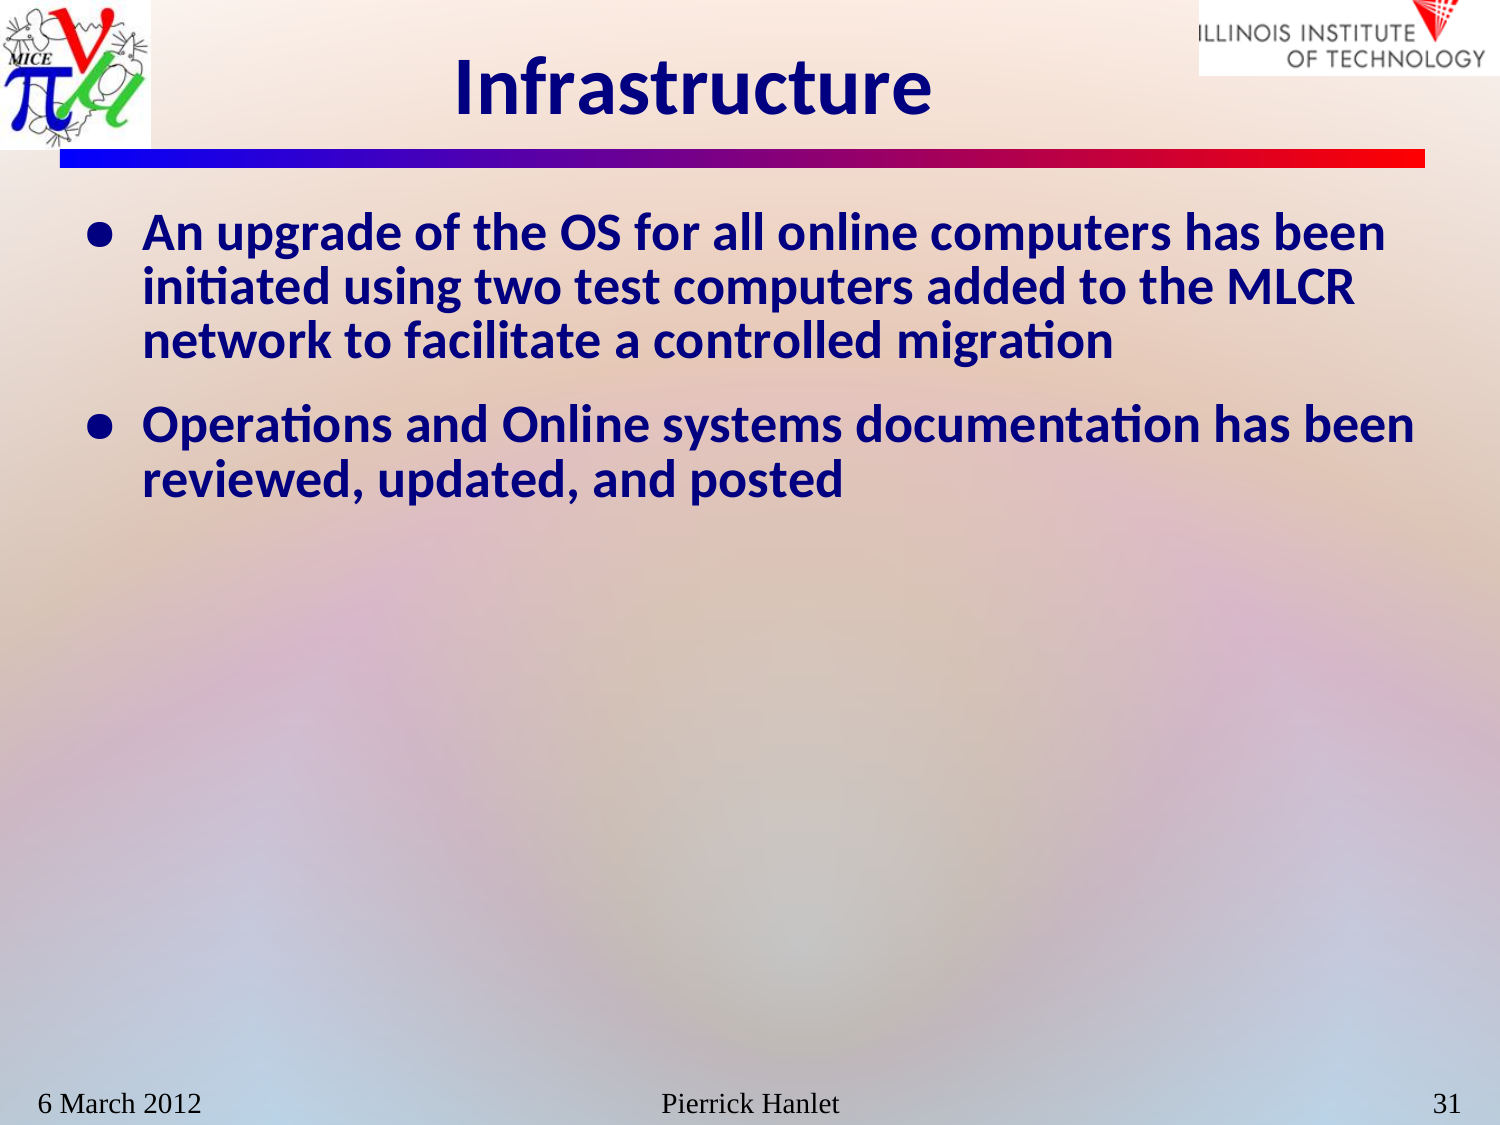

# Infrastructure
An upgrade of the OS for all online computers has been initiated using two test computers added to the MLCR network to facilitate a controlled migration
Operations and Online systems documentation has been reviewed, updated, and posted
31